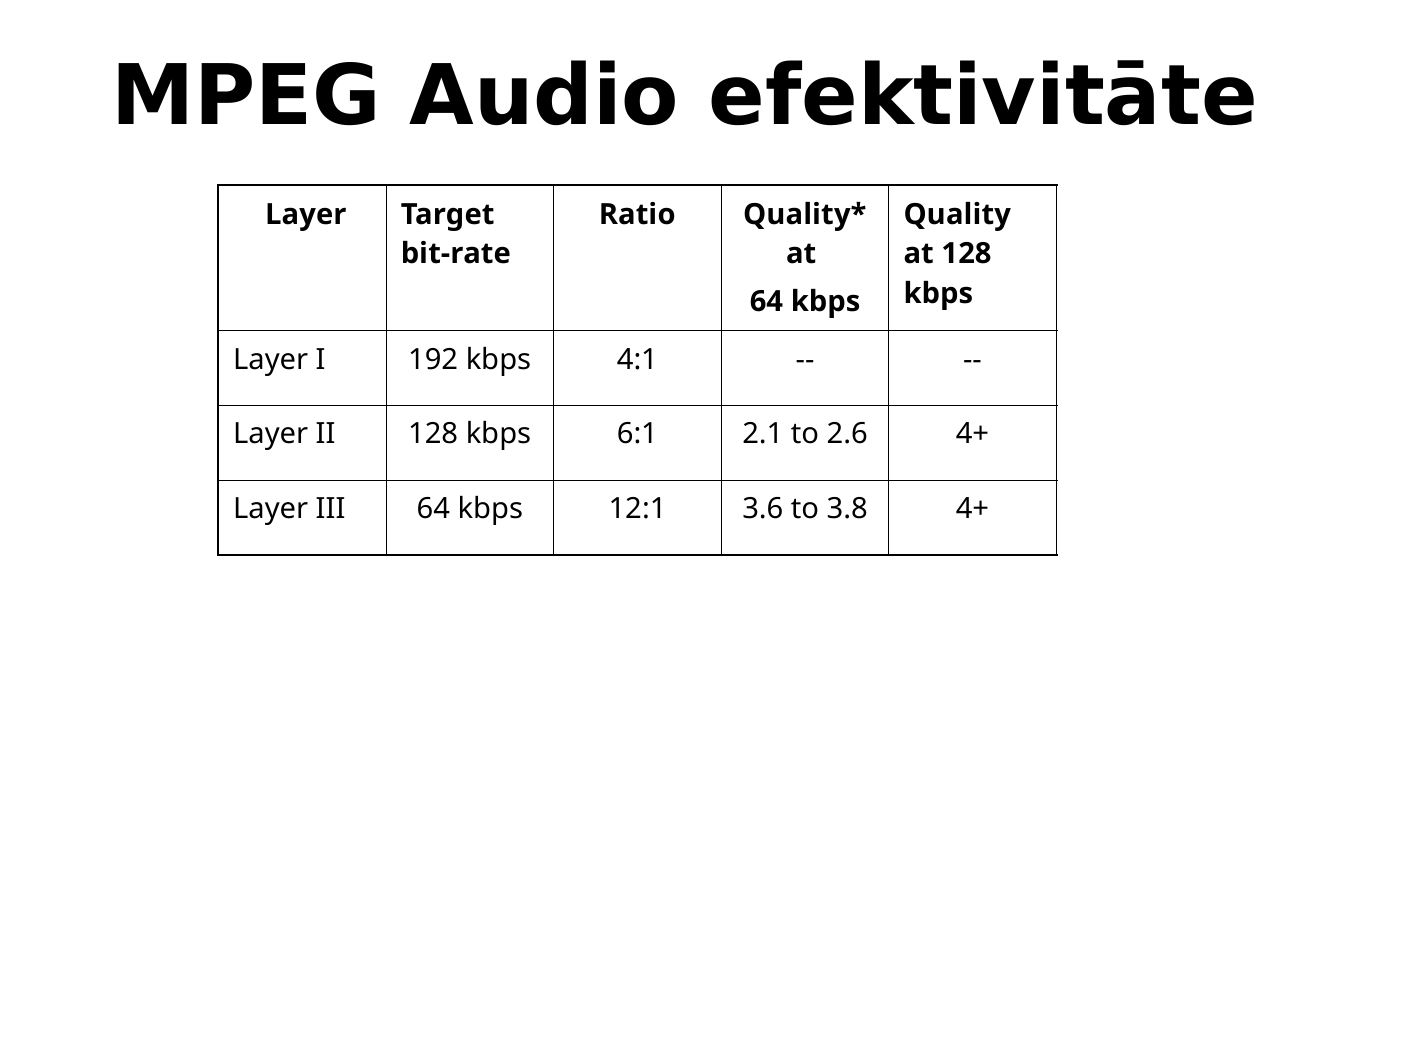

# MPEG Audio efektivitāte
| Layer | Target bit-rate | Ratio | Quality\* at 64 kbps | Quality at 128 kbps |
| --- | --- | --- | --- | --- |
| Layer I | 192 kbps | 4:1 | -- | -- |
| Layer II | 128 kbps | 6:1 | 2.1 to 2.6 | 4+ |
| Layer III | 64 kbps | 12:1 | 3.6 to 3.8 | 4+ |